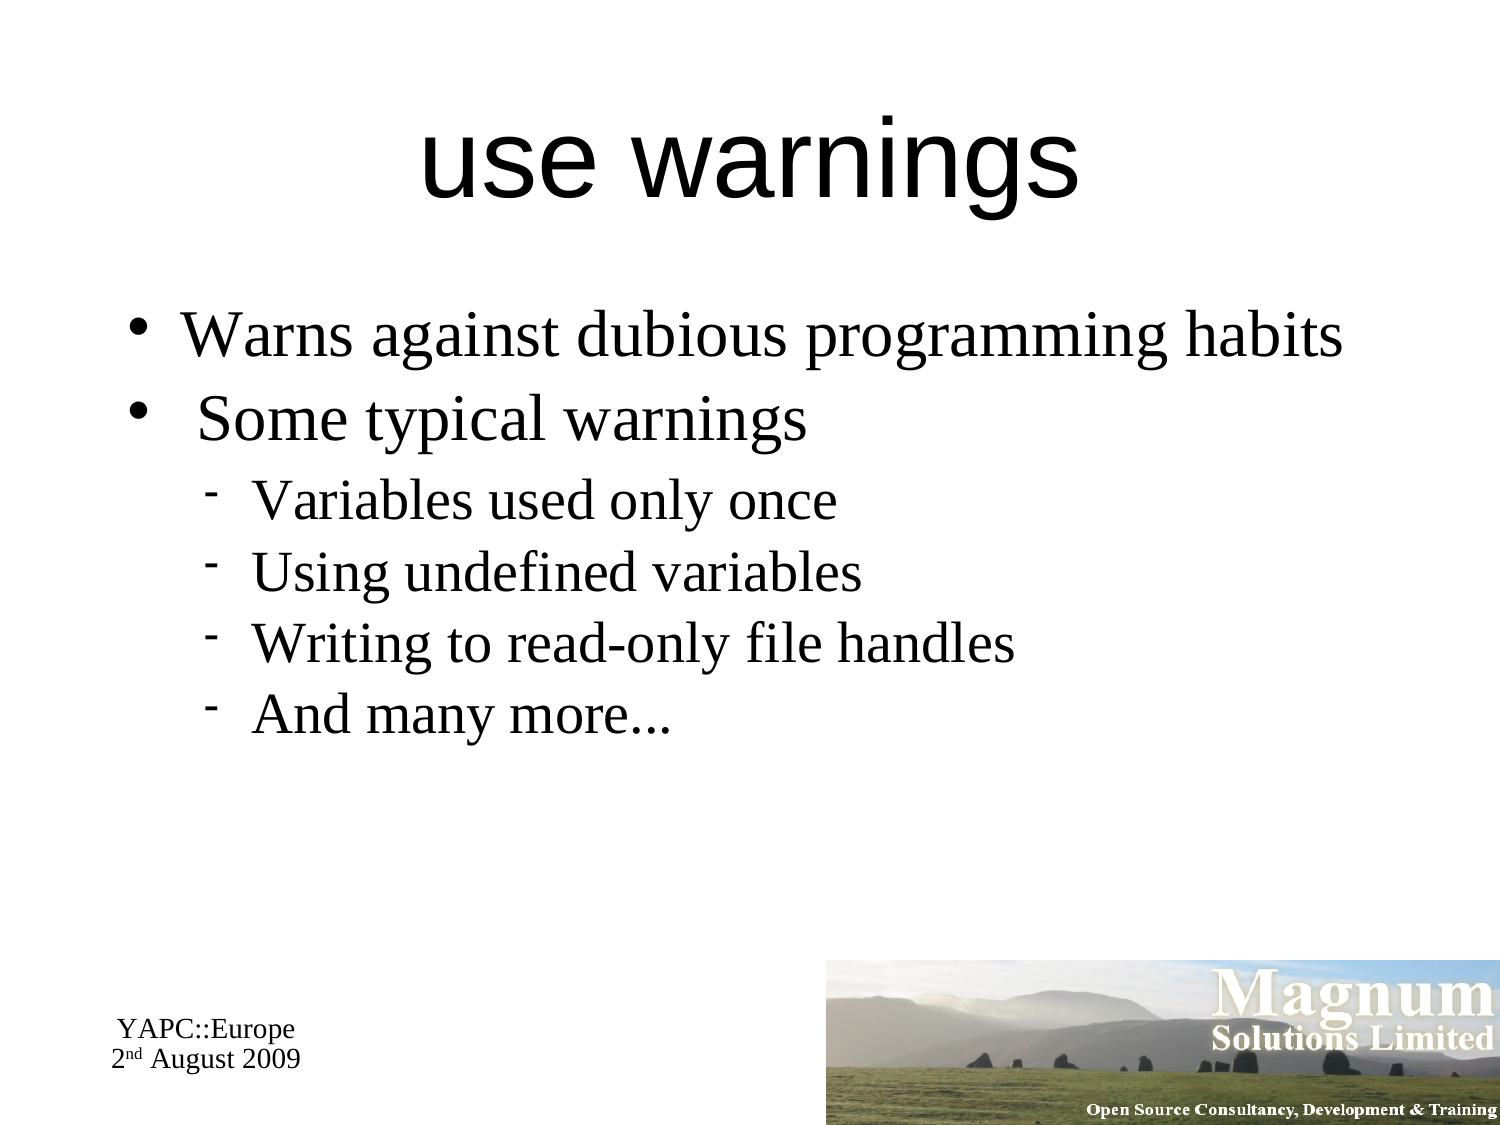

# use warnings
Warns against dubious programming habits
 Some typical warnings
Variables used only once
Using undefined variables
Writing to read-only file handles
And many more...
22